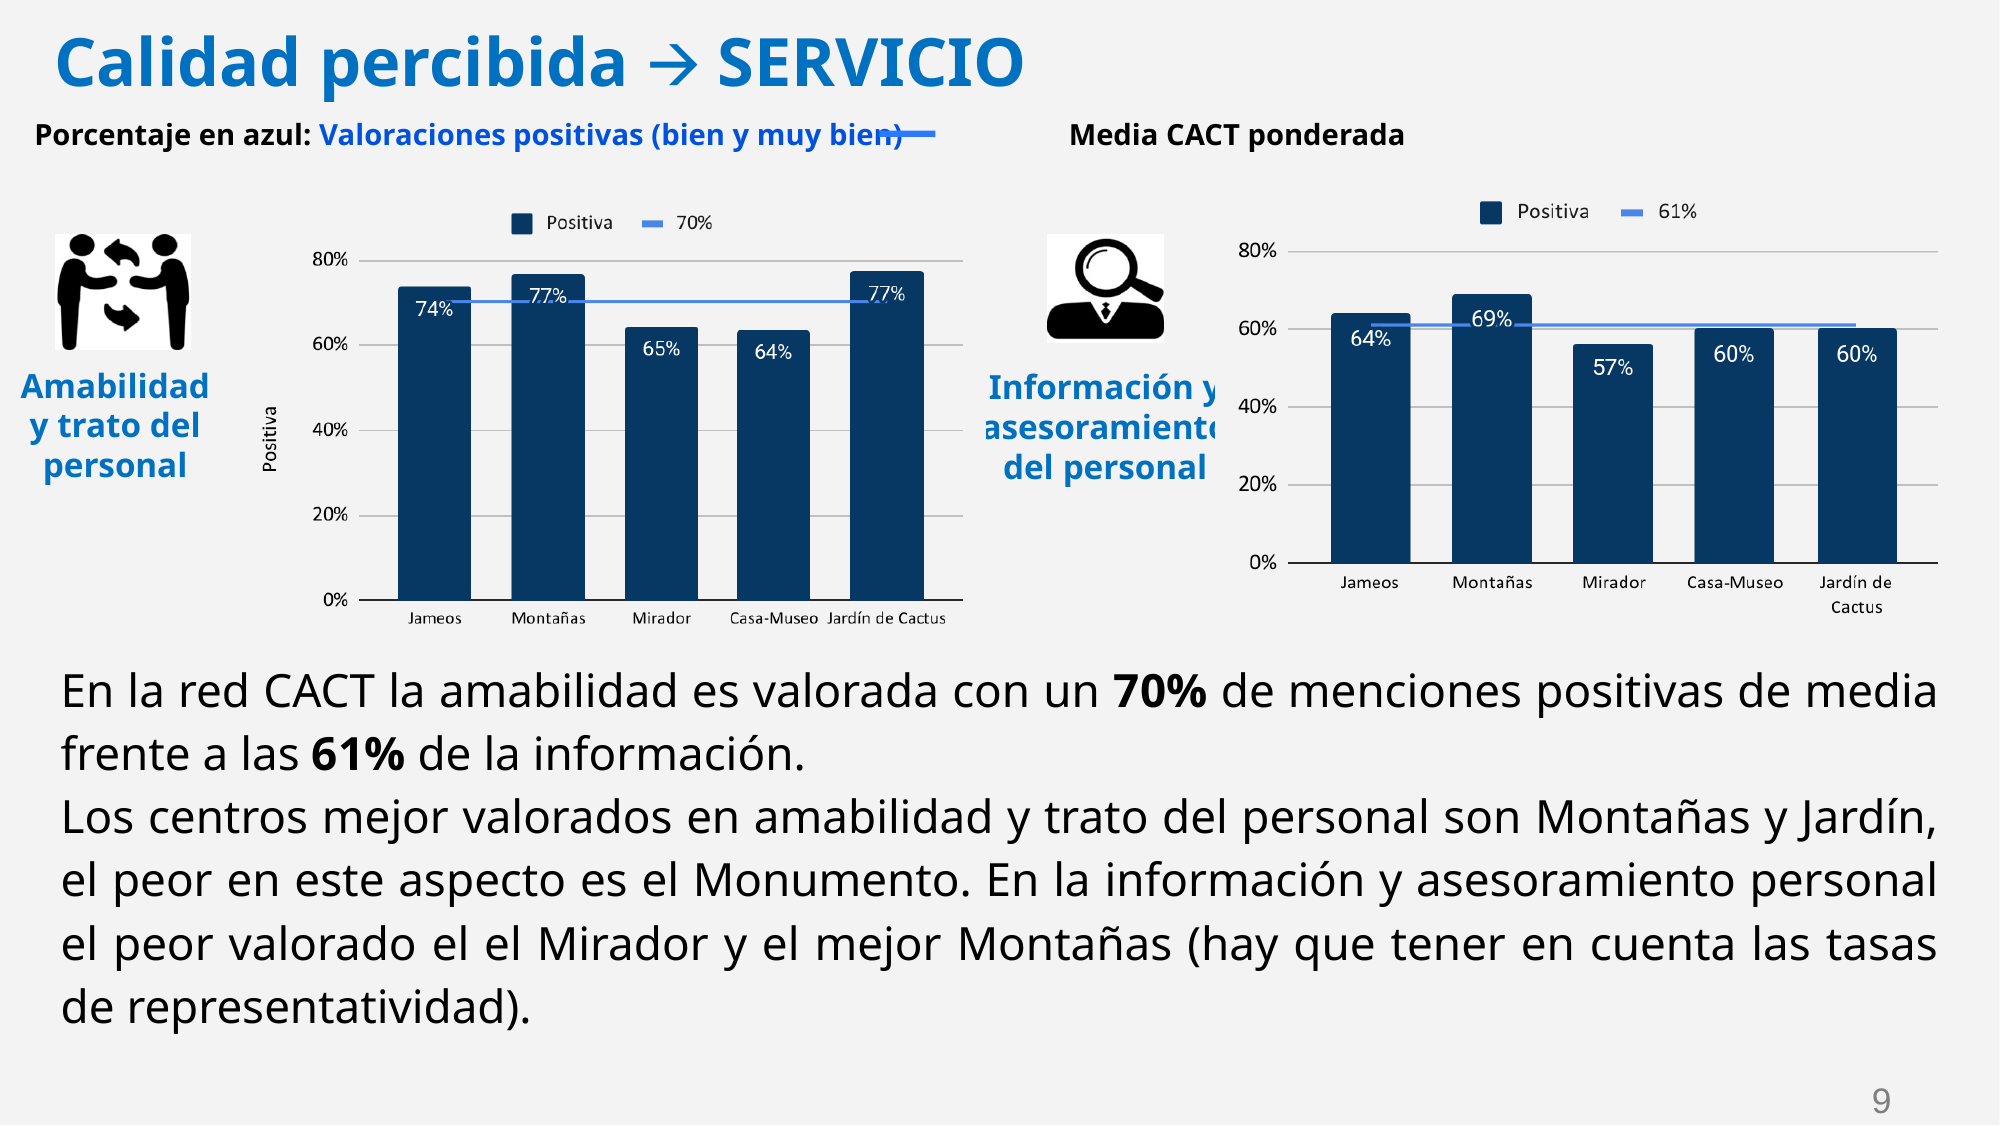

Calidad percibida 🡪 SERVICIO
 Porcentaje en azul: Valoraciones positivas (bien y muy bien) Media CACT ponderada
Amabilidad y trato del personal
Información y asesoramiento del personal
En la red CACT la amabilidad es valorada con un 70% de menciones positivas de media frente a las 61% de la información.
Los centros mejor valorados en amabilidad y trato del personal son Montañas y Jardín, el peor en este aspecto es el Monumento. En la información y asesoramiento personal el peor valorado el el Mirador y el mejor Montañas (hay que tener en cuenta las tasas de representatividad).